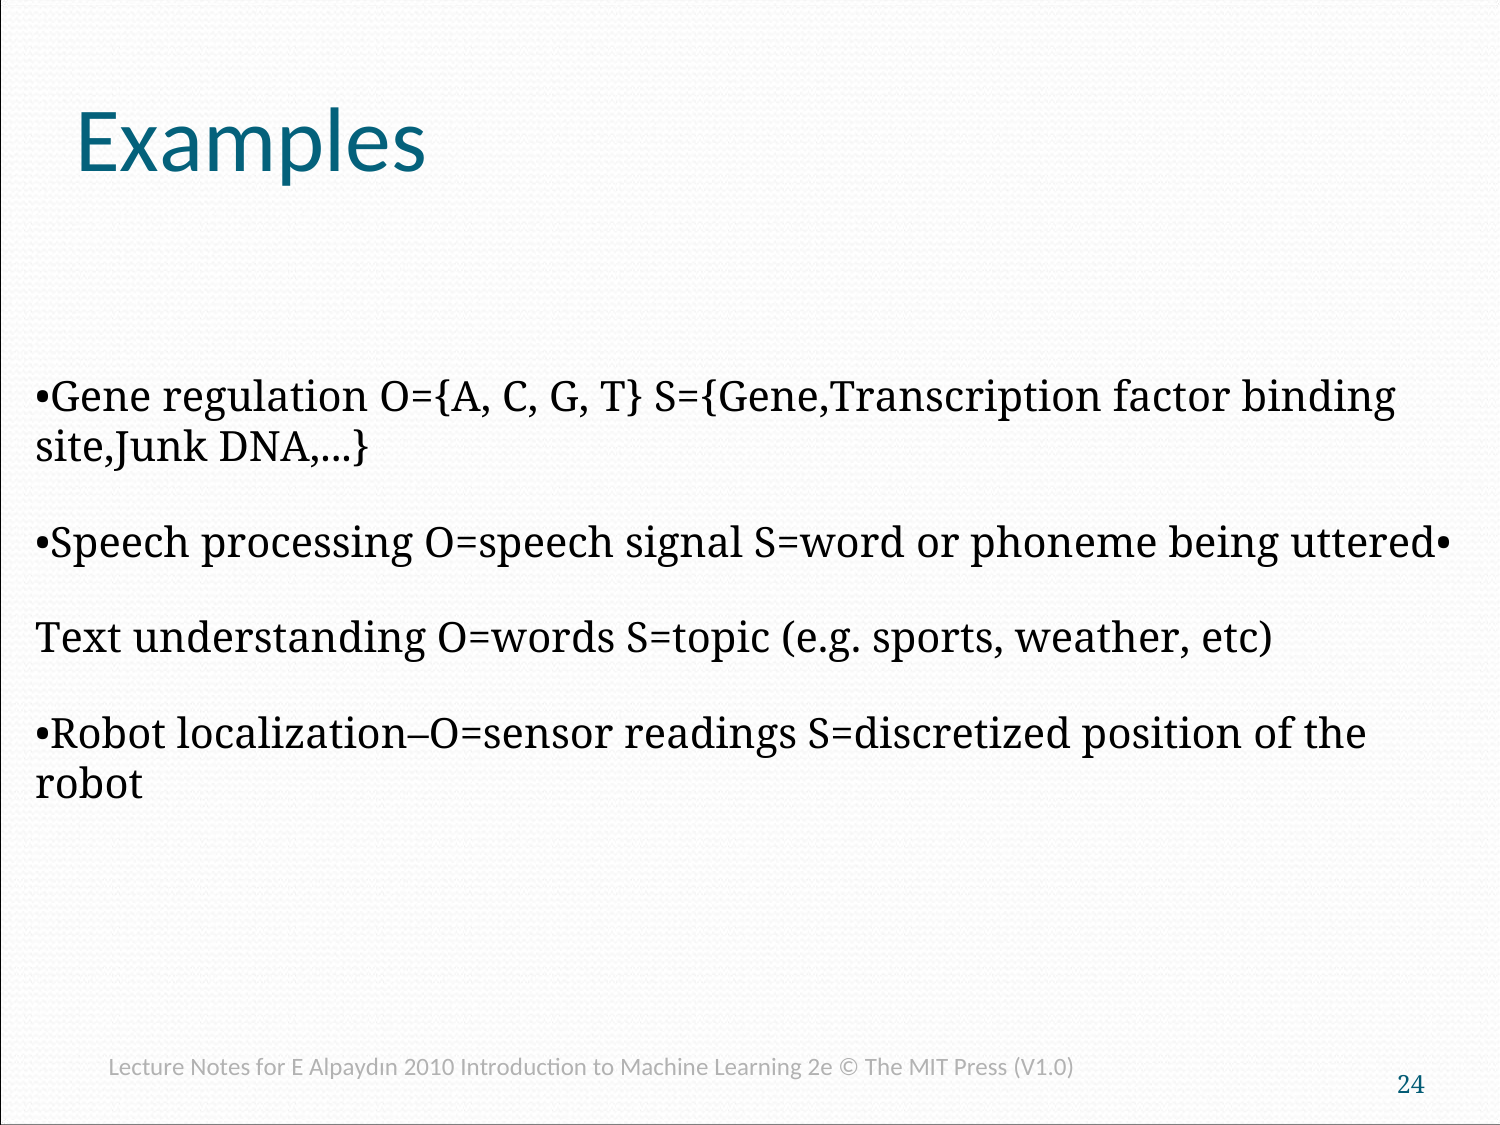

Examples
•Gene regulation O={A, C, G, T} S={Gene,Transcription factor binding site,Junk DNA,...}
•Speech processing O=speech signal S=word or phoneme being uttered•
Text understanding O=words S=topic (e.g. sports, weather, etc)
•Robot localization–O=sensor readings S=discretized position of the robot
Lecture Notes for E Alpaydın 2010 Introduction to Machine Learning 2e © The MIT Press (V1.0)